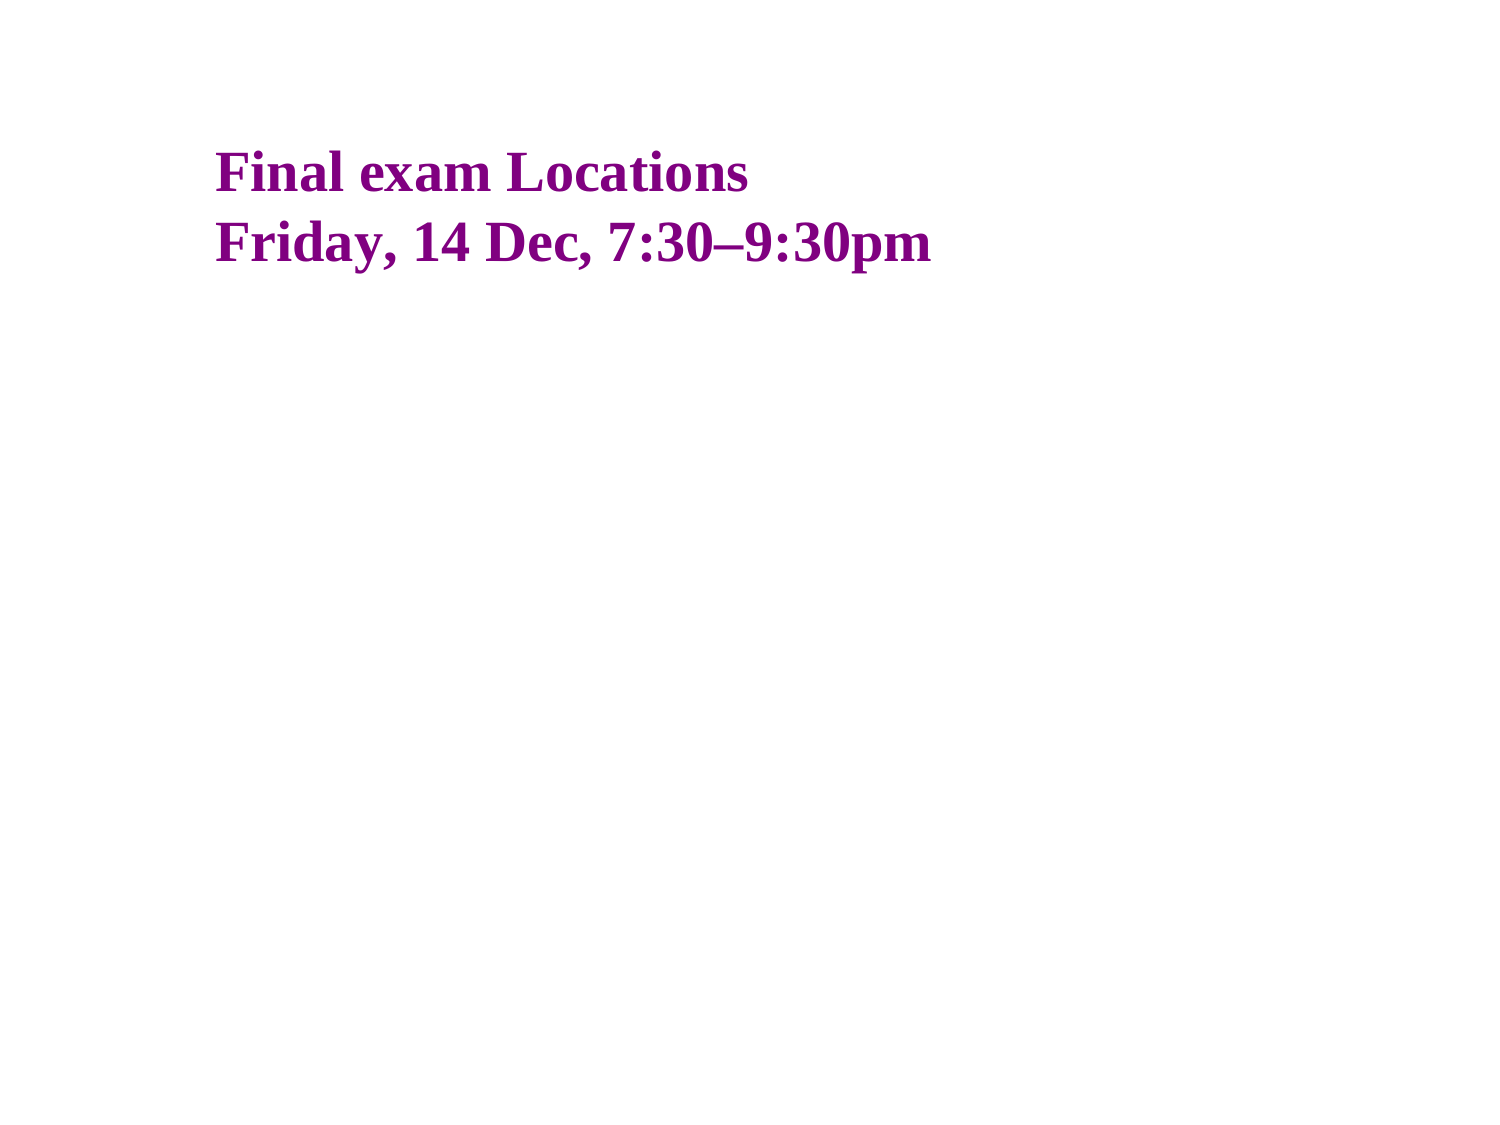

Final exam Locations
Friday, 14 Dec, 7:30–9:30pm